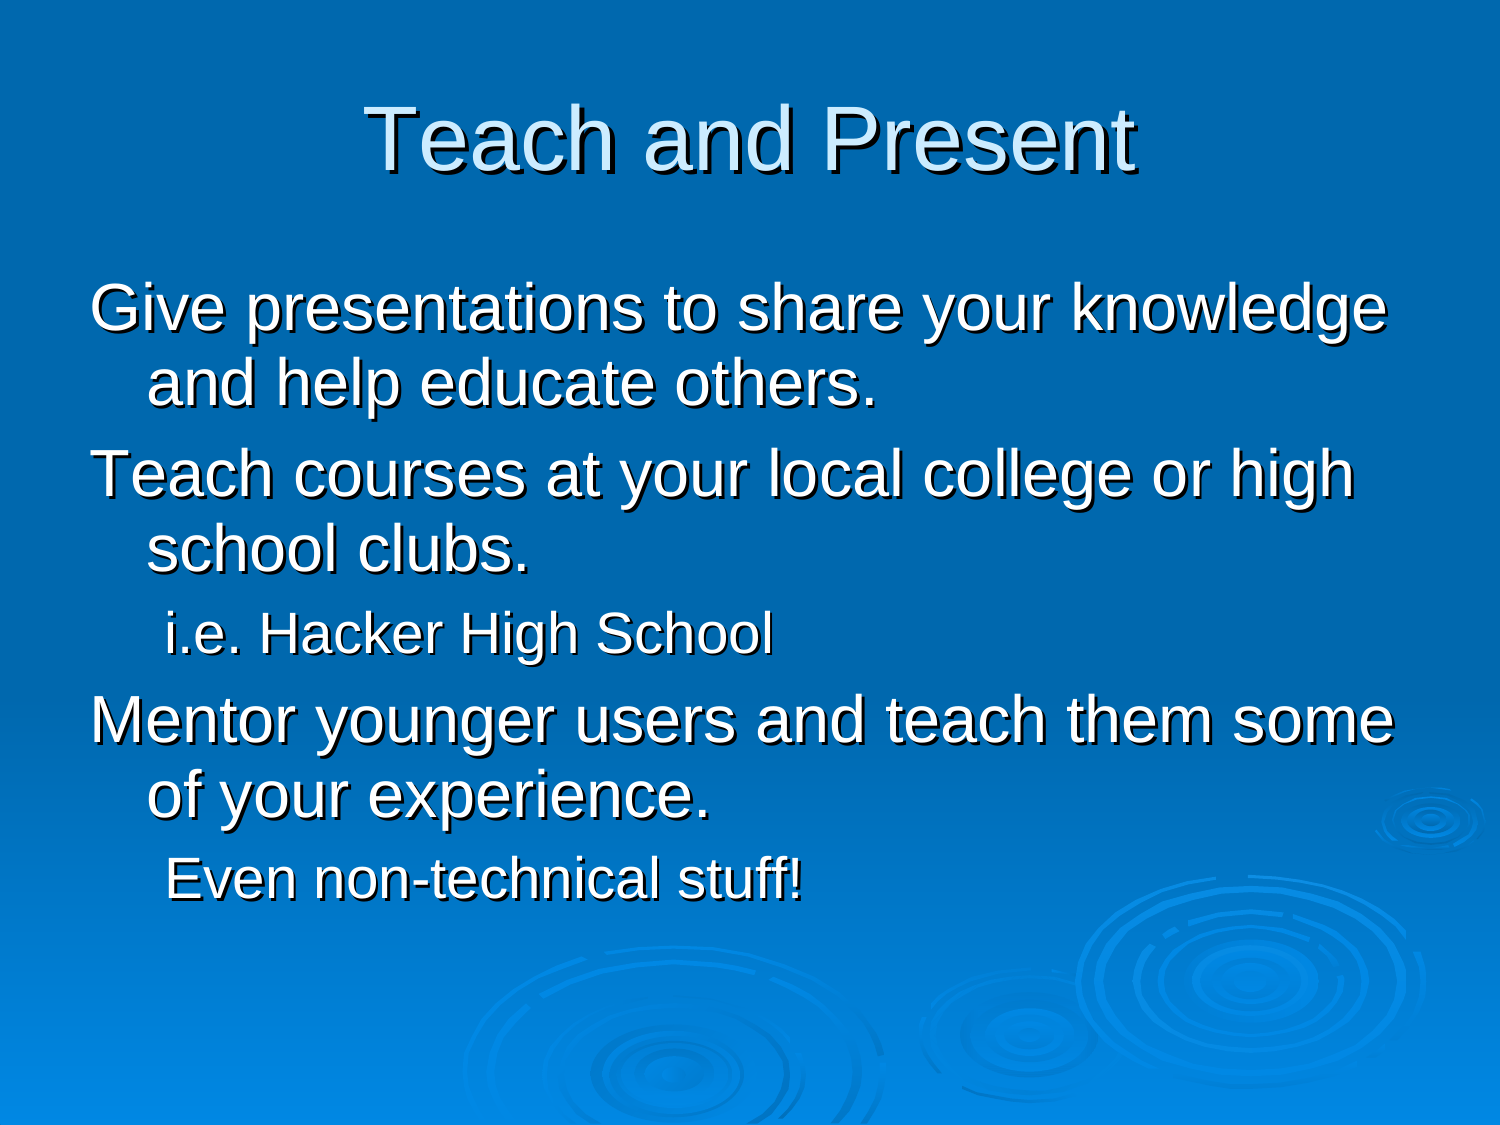

# Teach and Present
Give presentations to share your knowledge and help educate others.
Teach courses at your local college or high school clubs.
i.e. Hacker High School
Mentor younger users and teach them some of your experience.
Even non-technical stuff!